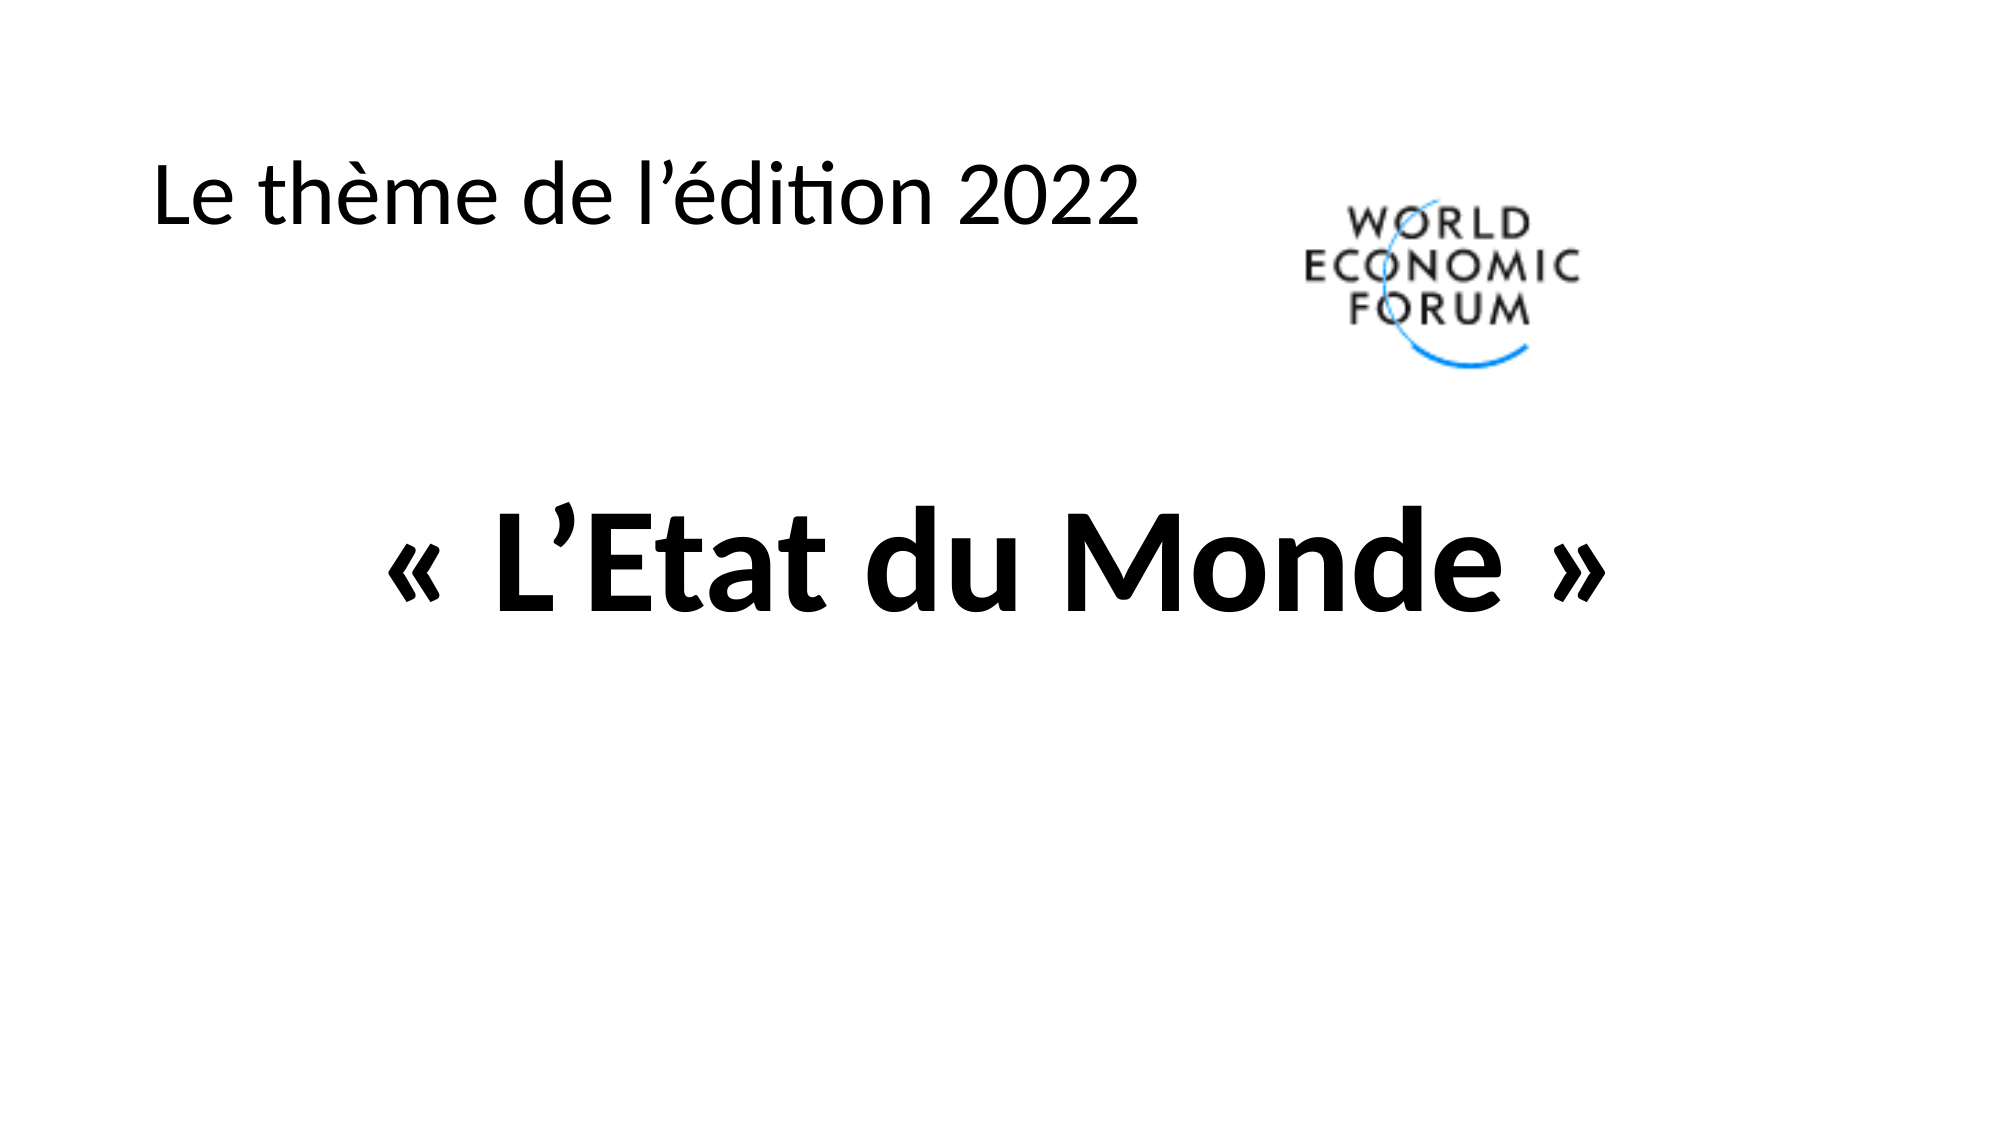

# Le thème de l’édition 2022
« L’Etat du Monde »